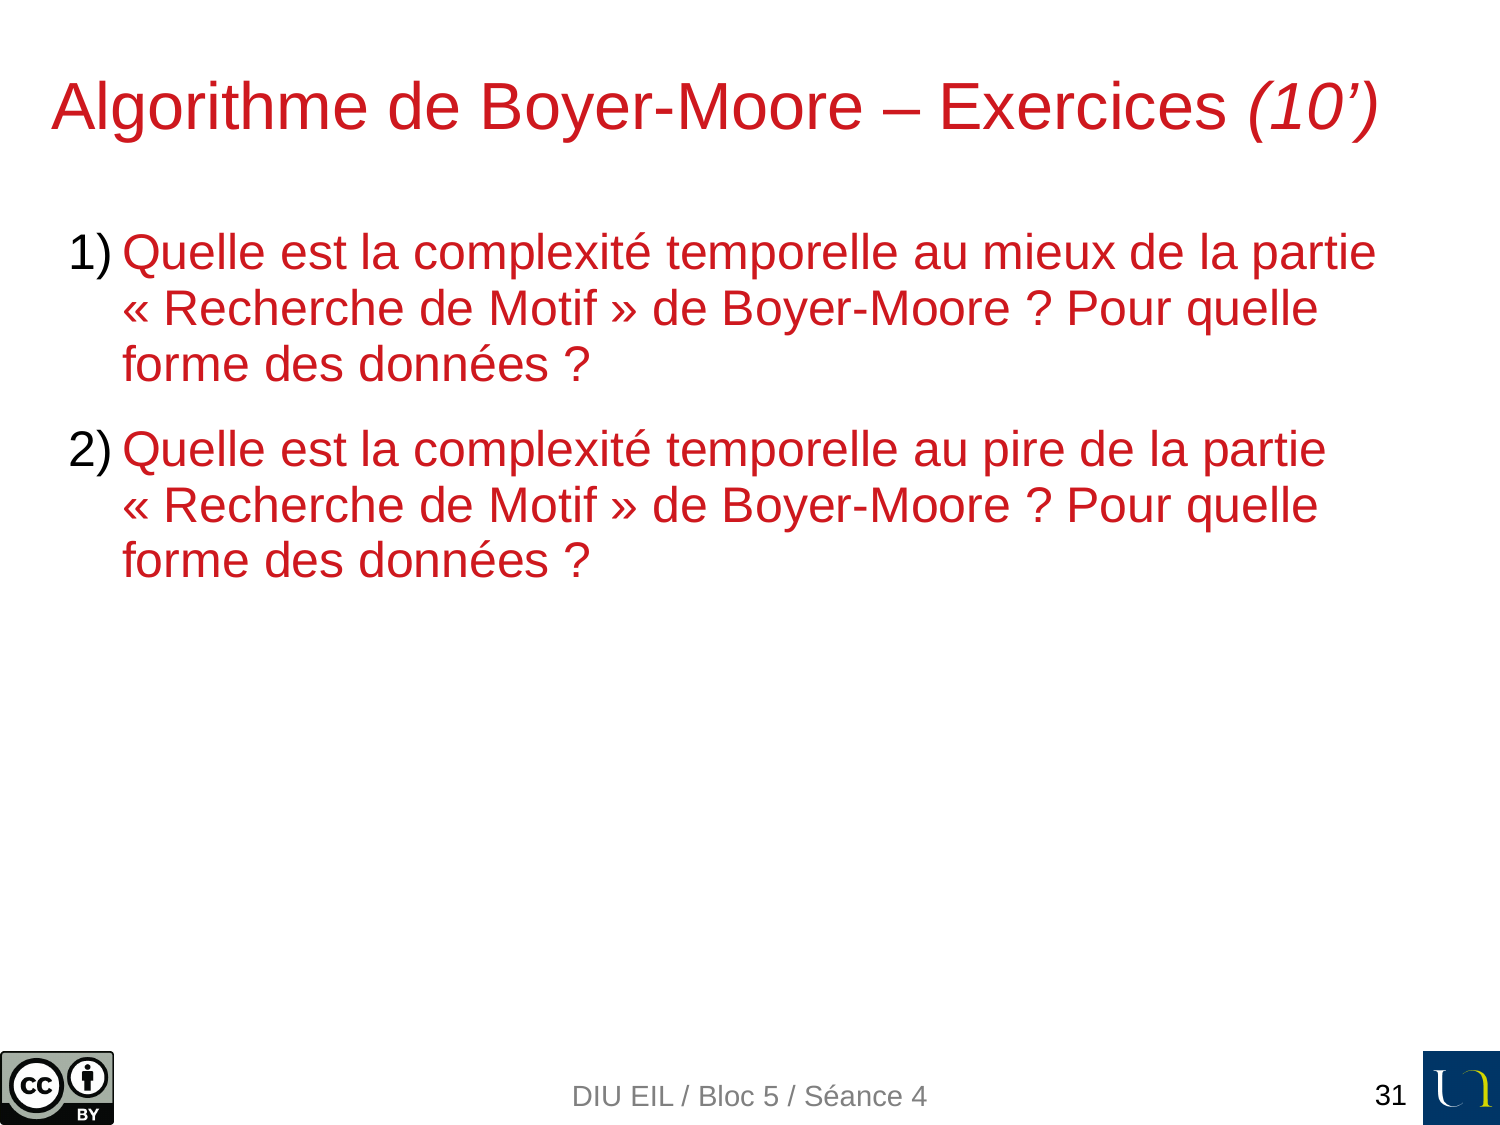

# Algorithme de Boyer-Moore – Exercices (10’)
Quelle est la complexité temporelle au mieux de la partie « Recherche de Motif » de Boyer-Moore ? Pour quelle forme des données ?
Quelle est la complexité temporelle au pire de la partie « Recherche de Motif » de Boyer-Moore ? Pour quelle forme des données ?
31